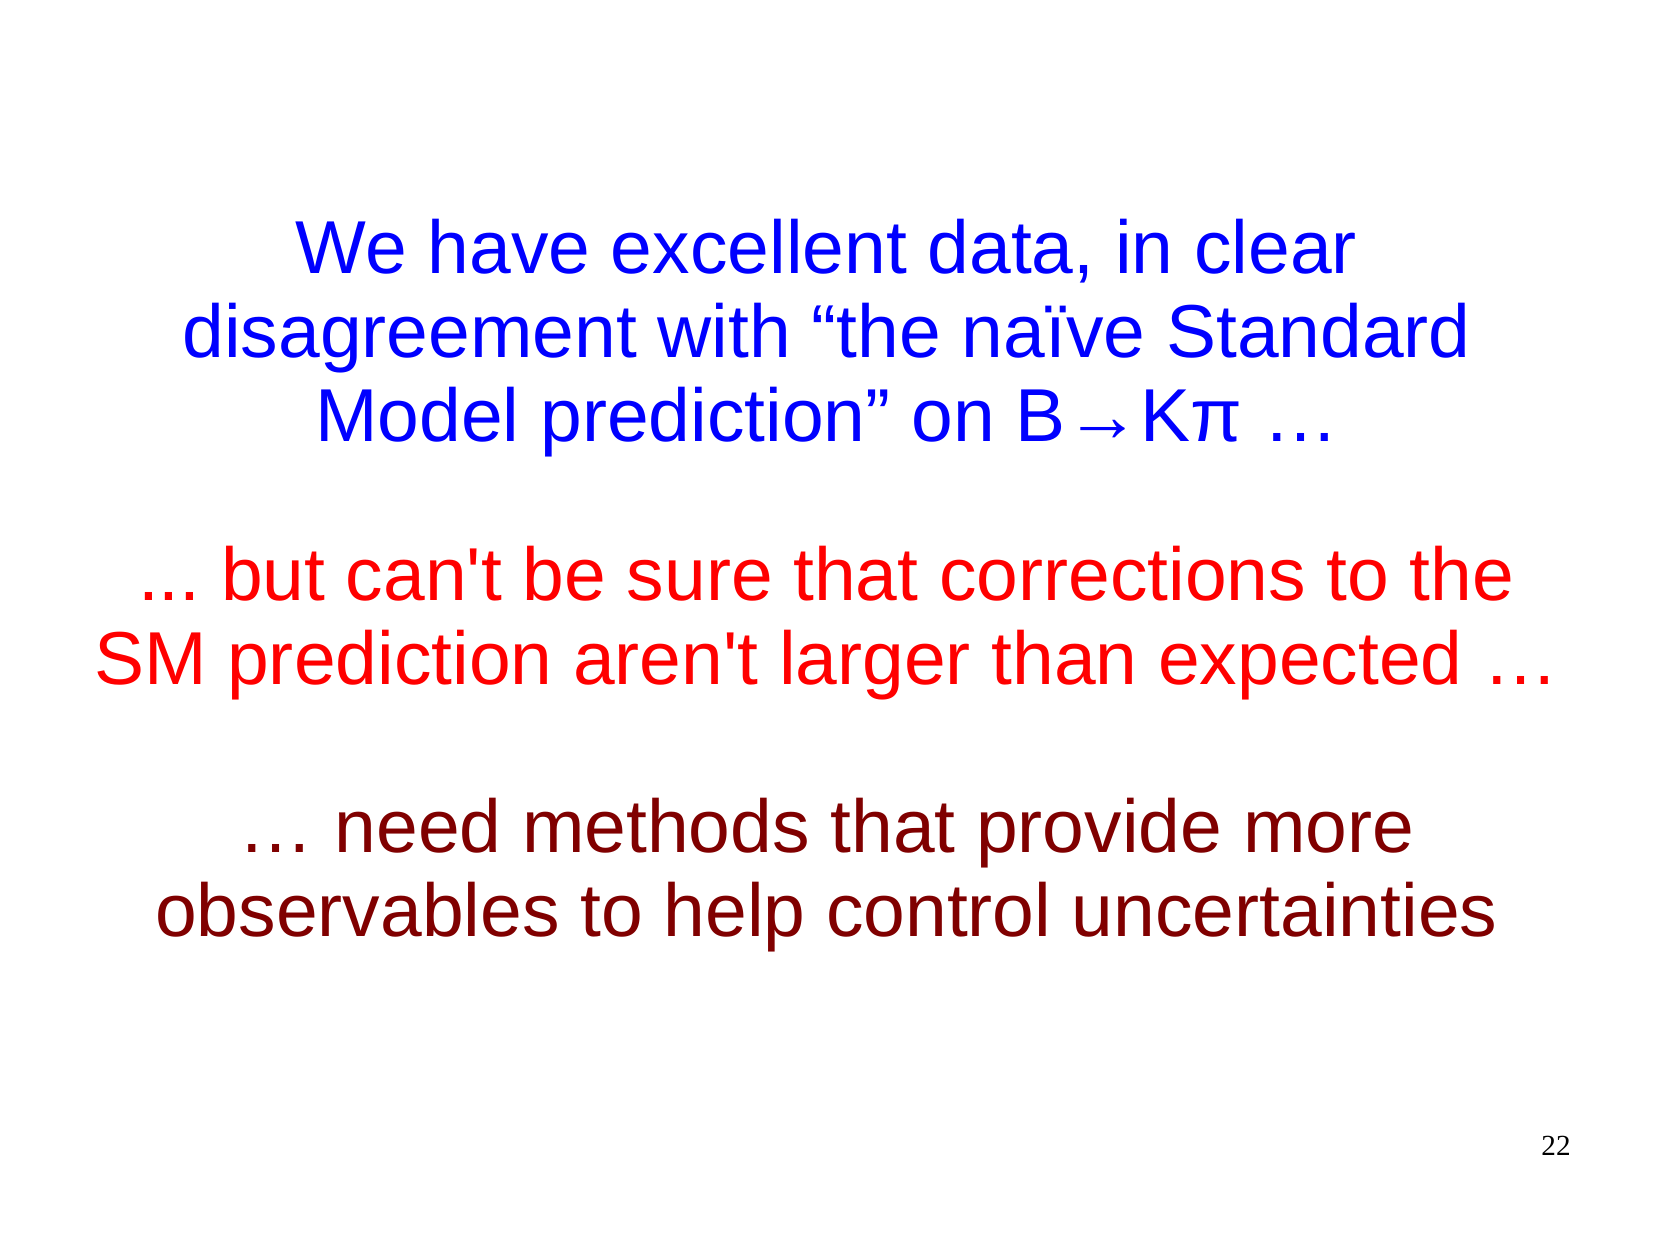

# We have excellent data, in clear disagreement with “the naïve Standard Model prediction” on B→Kπ …
... but can't be sure that corrections to the SM prediction aren't larger than expected …
… need methods that provide more observables to help control uncertainties
22